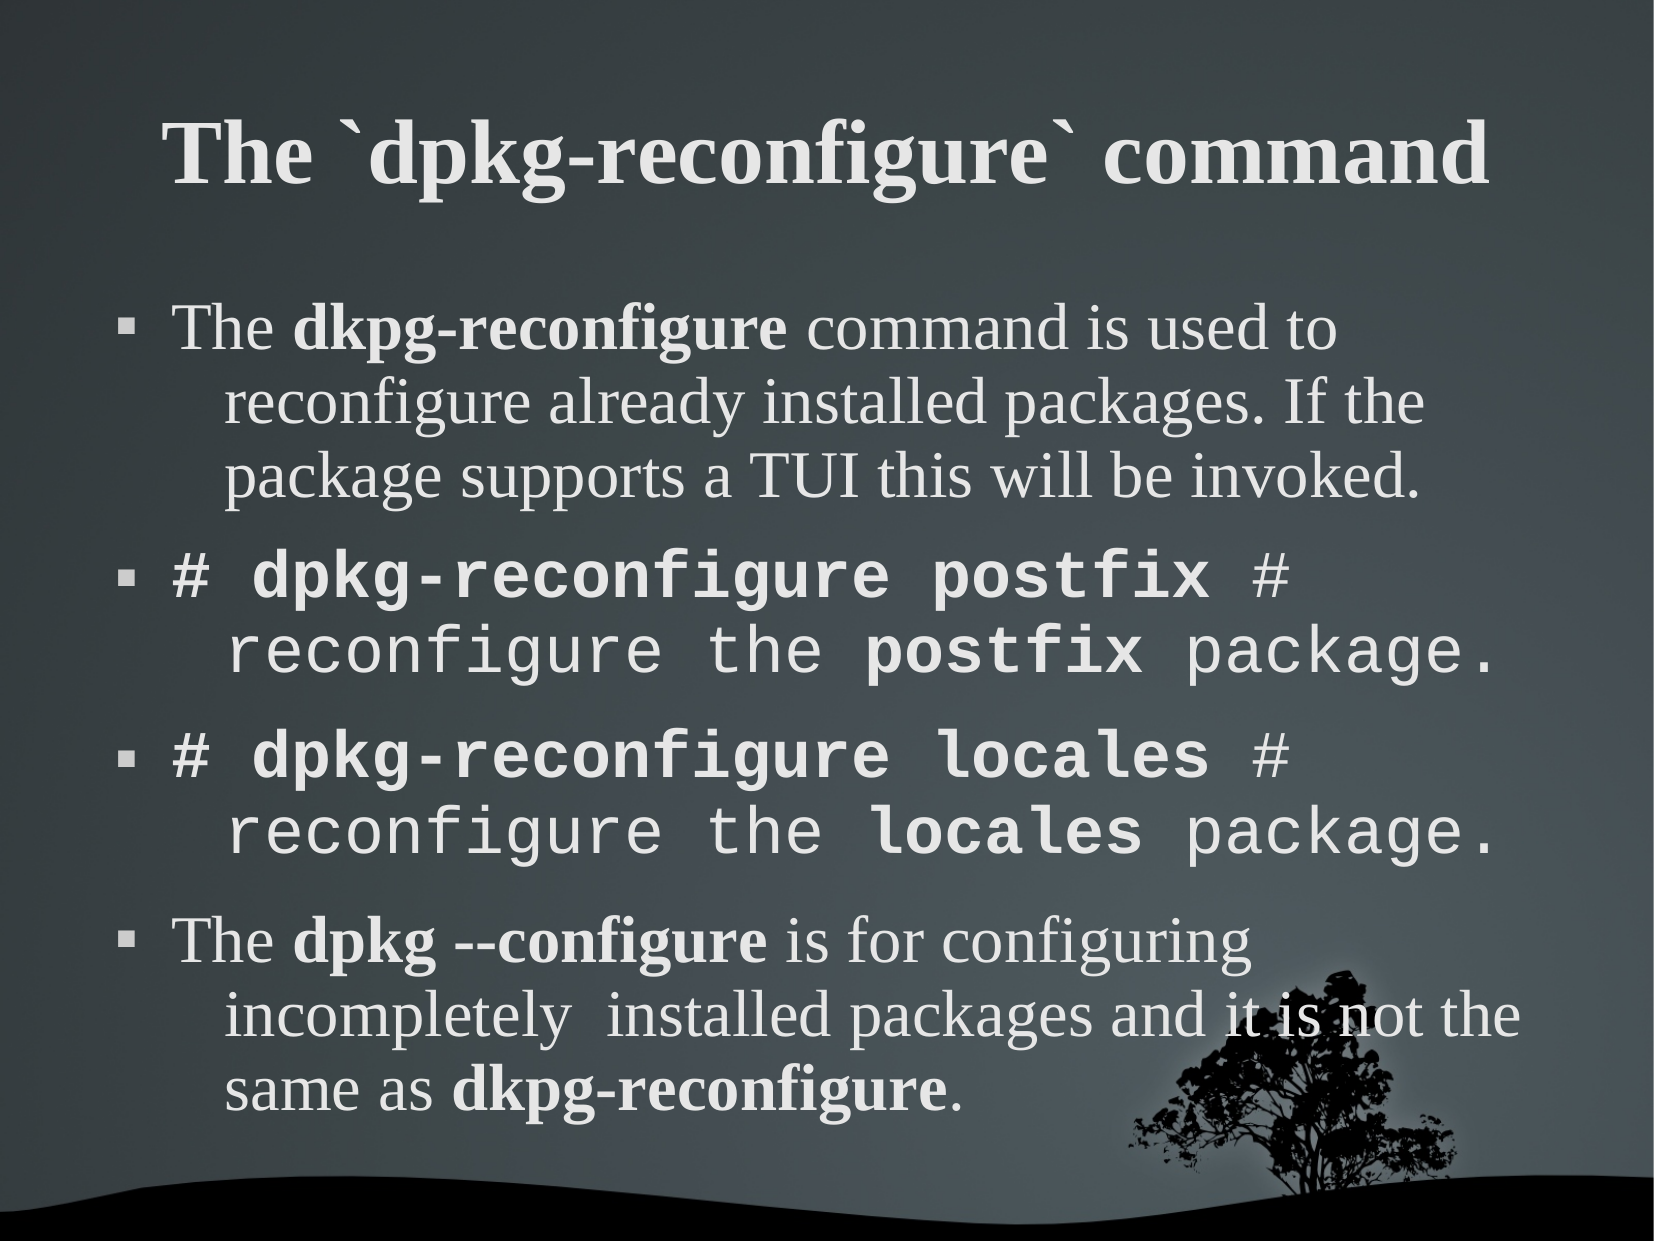

# The `dpkg-reconfigure` command
The dkpg-reconfigure command is used to reconfigure already installed packages. If the package supports a TUI this will be invoked.
# dpkg-reconfigure postfix # reconfigure the postfix package.
# dpkg-reconfigure locales # reconfigure the locales package.
The dpkg --configure is for configuring incompletely installed packages and it is not the same as dkpg-reconfigure.